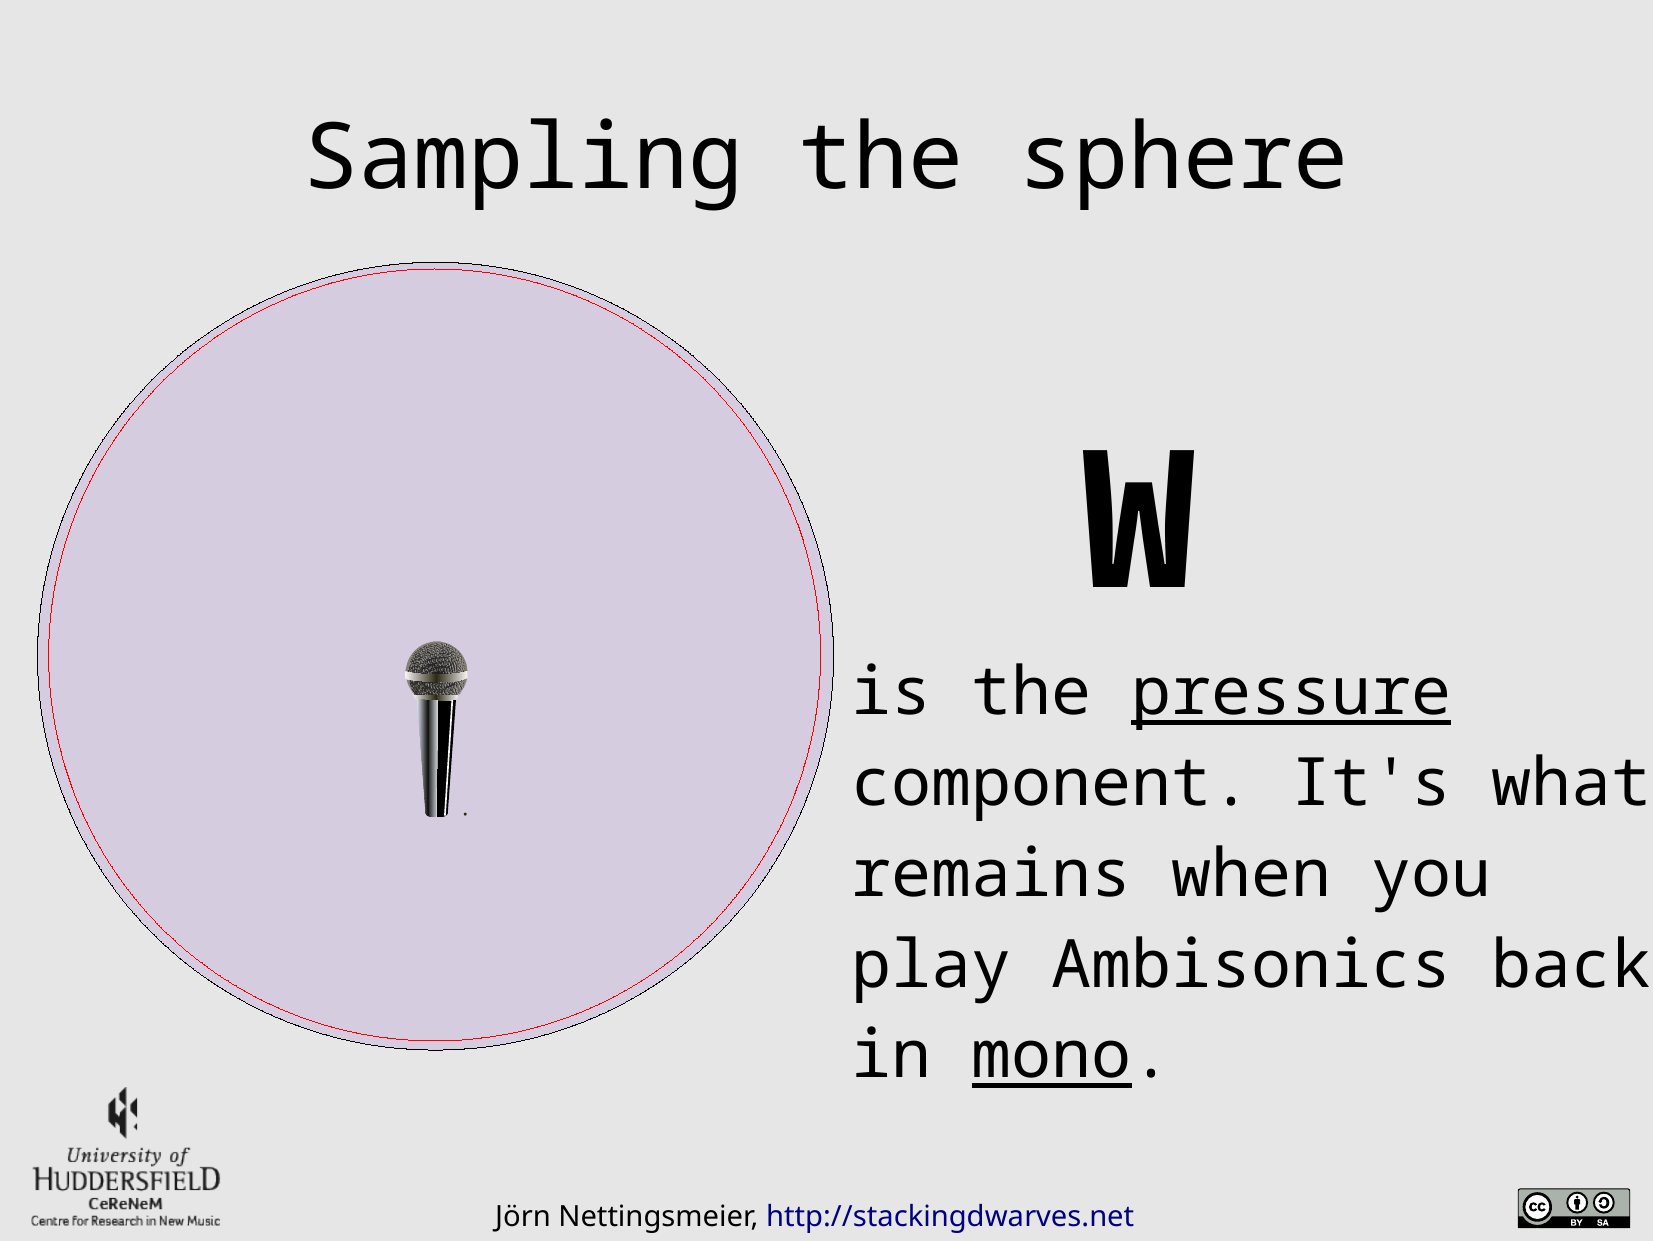

# Sampling the sphere
 W
is the pressure component. It's what remains when you play Ambisonics back in mono.